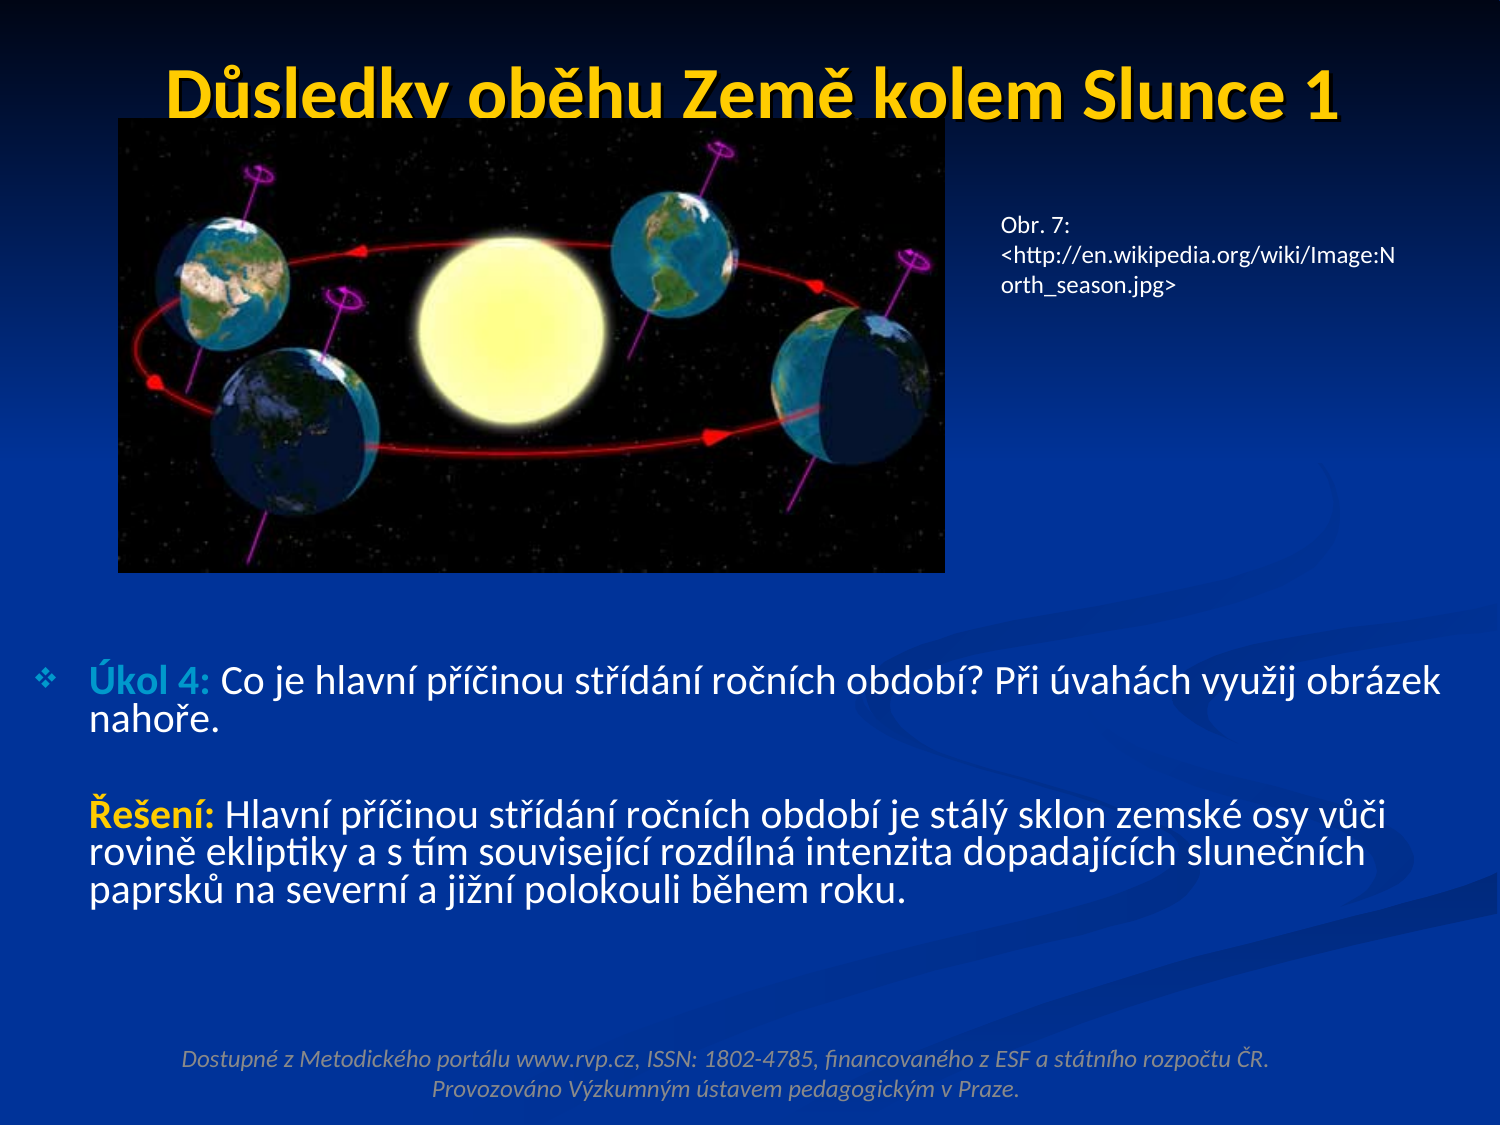

# Důsledky oběhu Země kolem Slunce 1
Obr. 7:
<http://en.wikipedia.org/wiki/Image:North_season.jpg>
Úkol 4: Co je hlavní příčinou střídání ročních období? Při úvahách využij obrázek nahoře.
	Řešení: Hlavní příčinou střídání ročních období je stálý sklon zemské osy vůči rovině ekliptiky a s tím související rozdílná intenzita dopadajících slunečních paprsků na severní a jižní polokouli během roku.
Dostupné z Metodického portálu www.rvp.cz, ISSN: 1802-4785, financovaného z ESF a státního rozpočtu ČR. Provozováno Výzkumným ústavem pedagogickým v Praze.